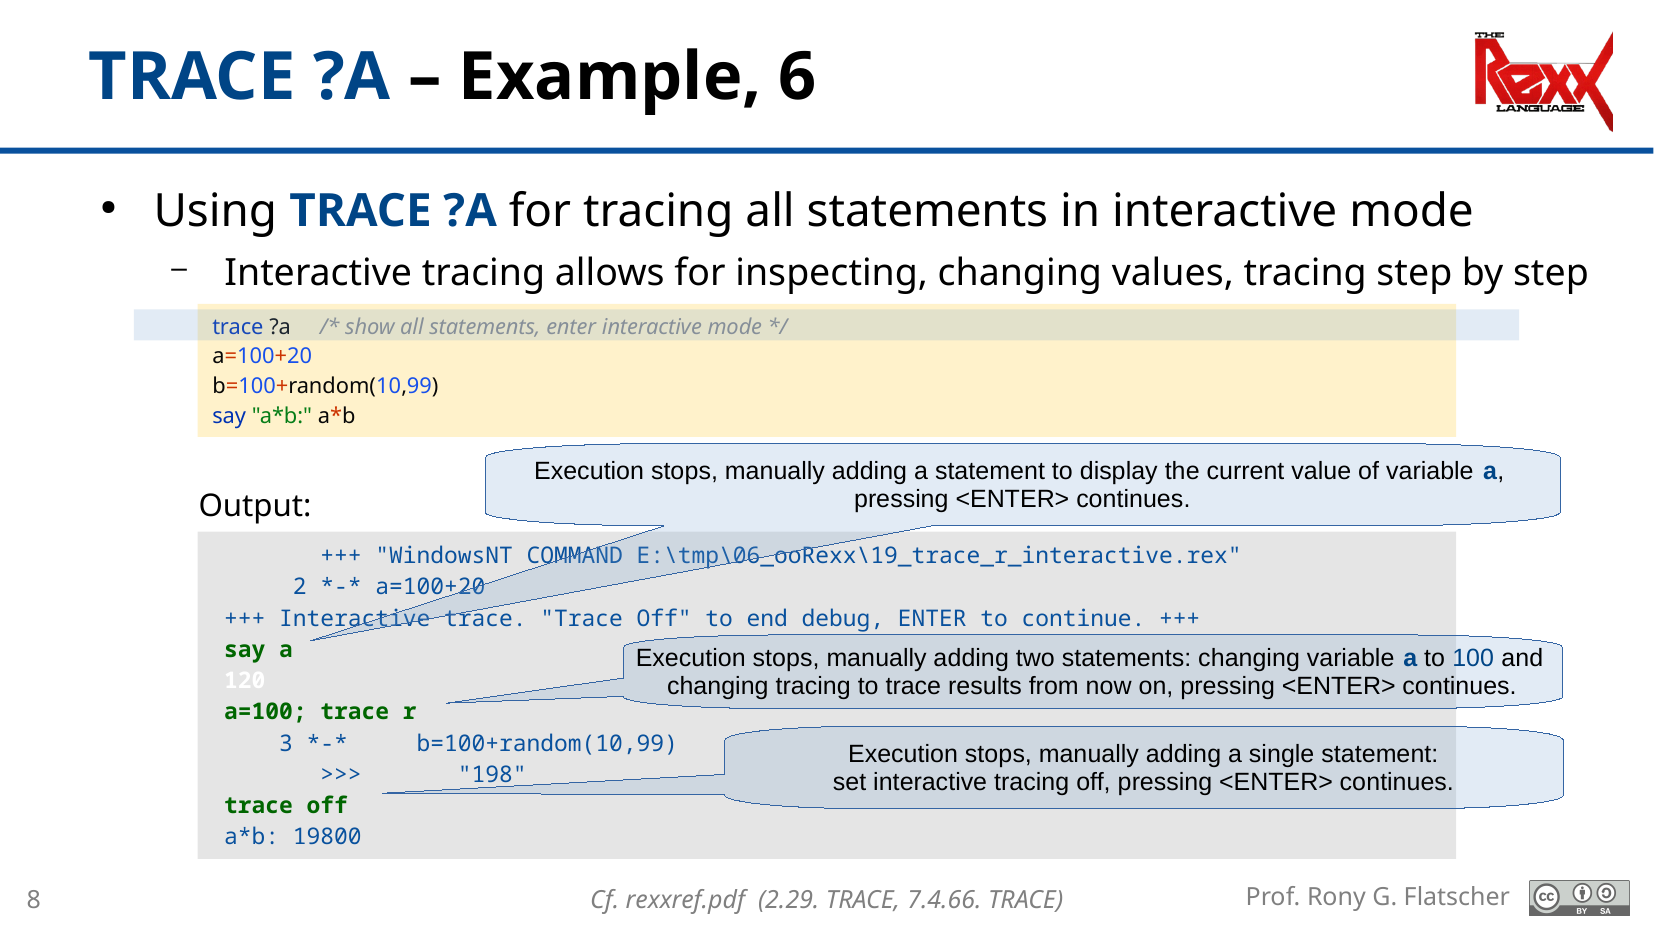

# TRACE ?A – Example, 6
Using TRACE ?A for tracing all statements in interactive mode
Interactive tracing allows for inspecting, changing values, tracing step by step
trace ?a /* show all statements, enter interactive mode */
a=100+20
b=100+random(10,99)
say "a*b:" a*b
Execution stops, manually adding a statement to display the current value of variable a,
pressing <ENTER> continues.
Output:
 +++ "WindowsNT COMMAND E:\tmp\06_ooRexx\19_trace_r_interactive.rex"
 2 *-* a=100+20
+++ Interactive trace. "Trace Off" to end debug, ENTER to continue. +++
say a
120
a=100; trace r
 3 *-* b=100+random(10,99)
 >>> "198"
trace off
a*b: 19800
Execution stops, manually adding two statements: changing variable a to 100 and
changing tracing to trace results from now on, pressing <ENTER> continues.
Execution stops, manually adding a single statement:
set interactive tracing off, pressing <ENTER> continues.
Cf. rexxref.pdf (2.29. TRACE, 7.4.66. TRACE)